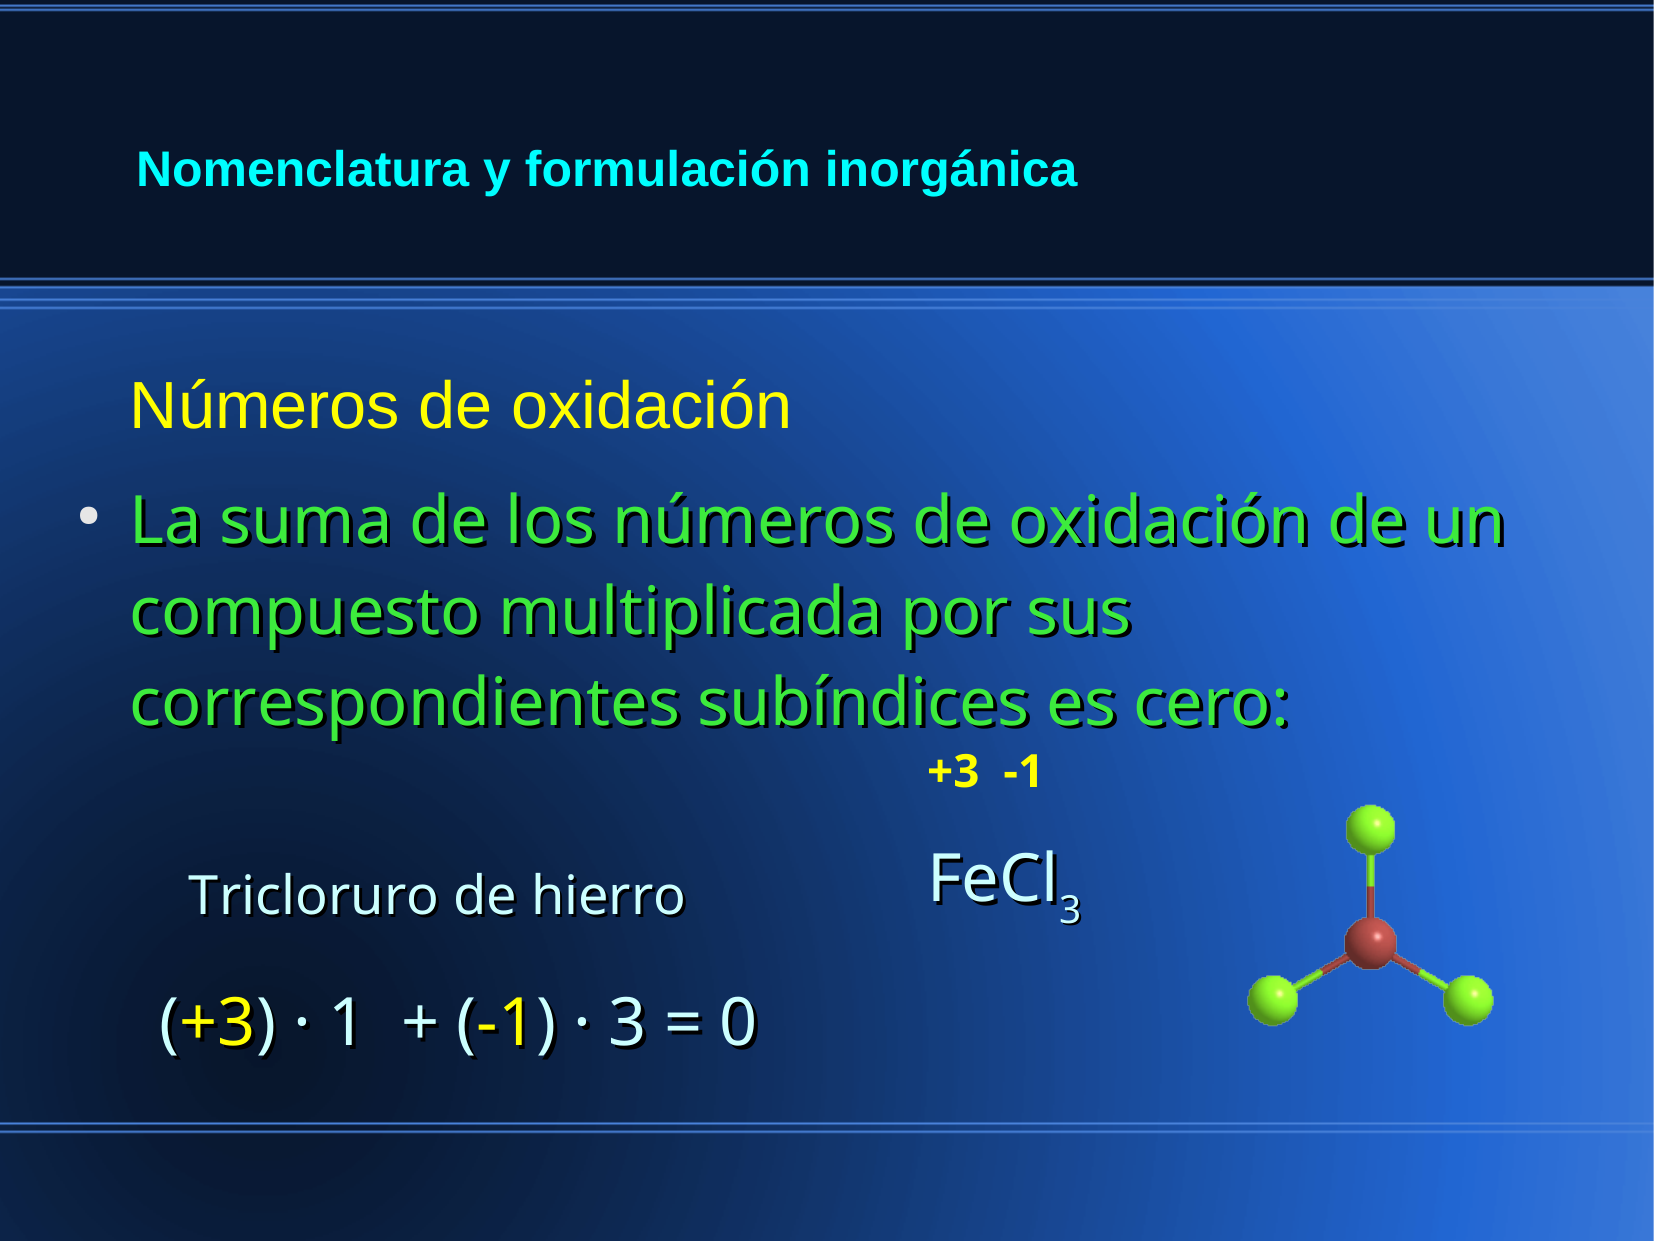

Nomenclatura y formulación inorgánica
# Números de oxidación
La suma de los números de oxidación de un compuesto multiplicada por sus correspondientes subíndices es cero:
+3 -1
FeCl3
Tricloruro de hierro
(+3) · 1 + (-1) · 3 = 0